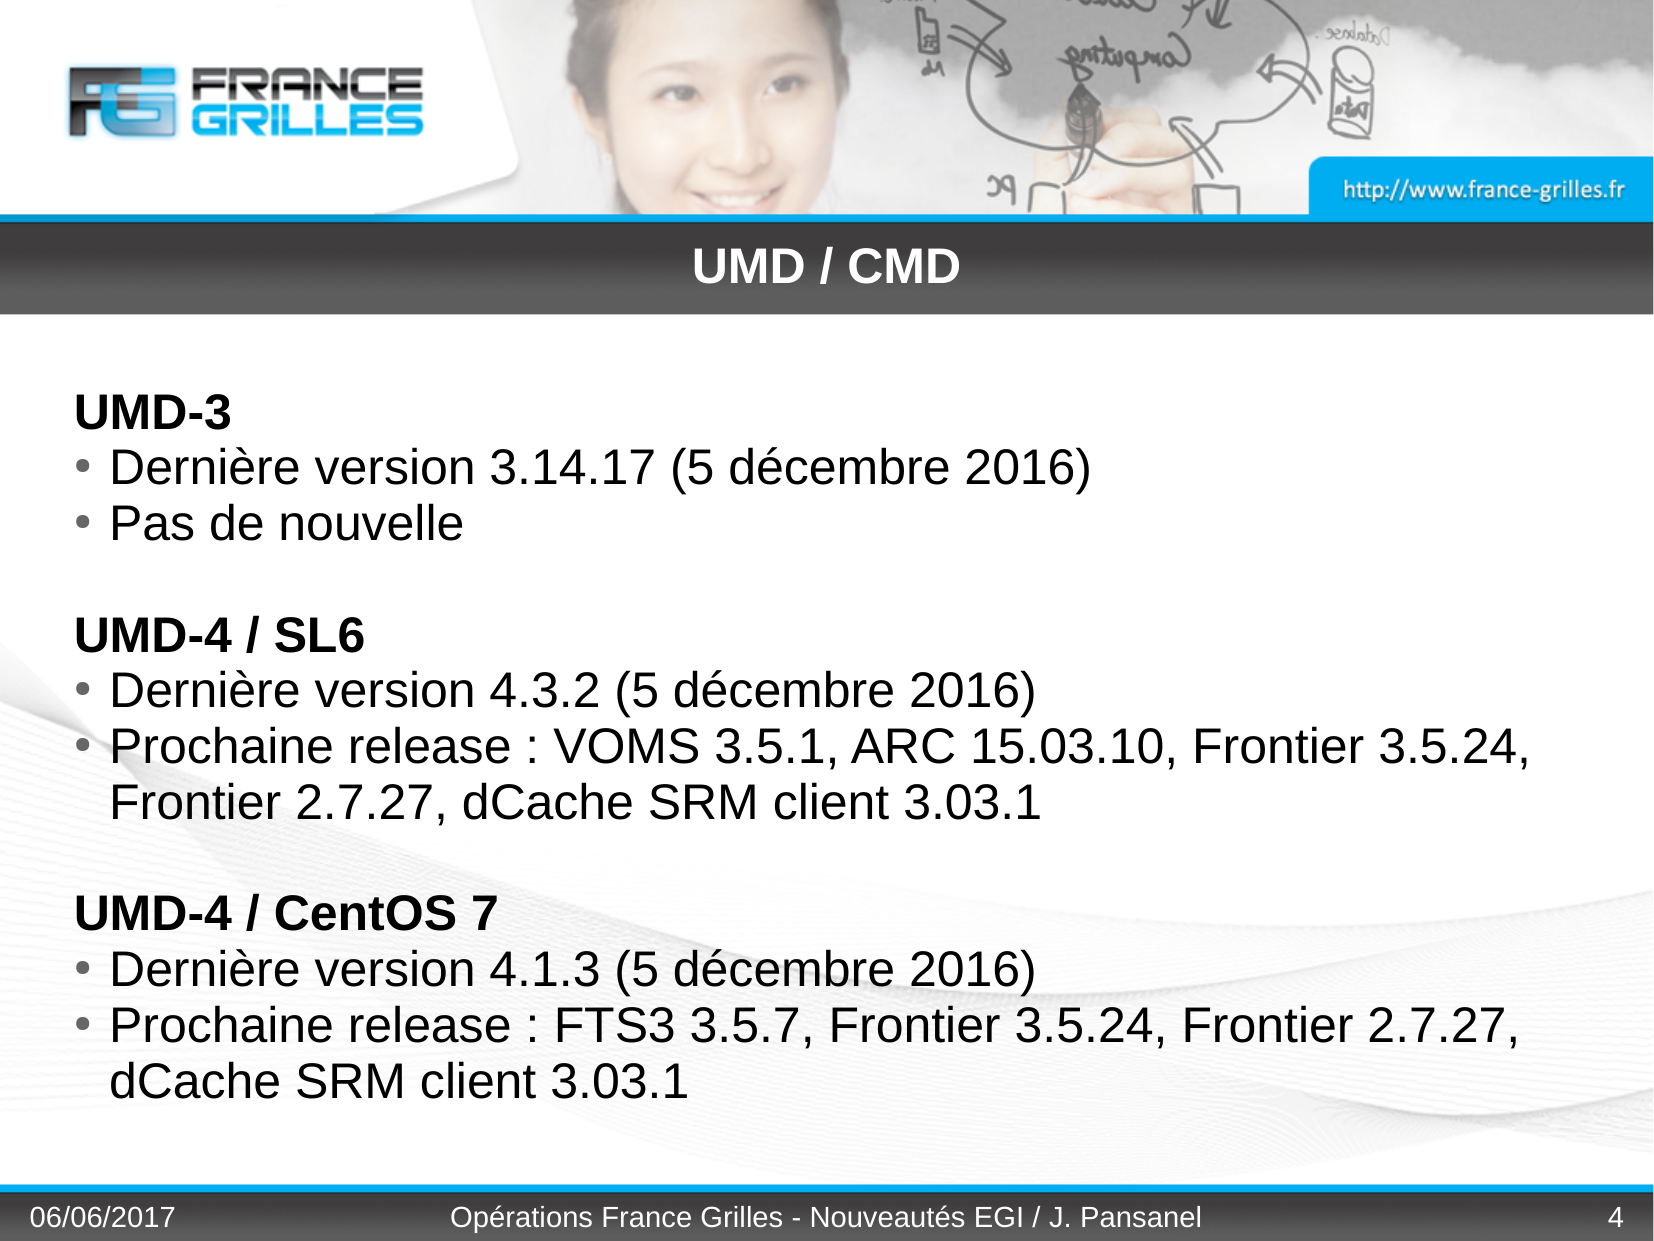

UMD / CMD
UMD-3
Dernière version 3.14.17 (5 décembre 2016)
Pas de nouvelle
UMD-4 / SL6
Dernière version 4.3.2 (5 décembre 2016)
Prochaine release : VOMS 3.5.1, ARC 15.03.10, Frontier 3.5.24, Frontier 2.7.27, dCache SRM client 3.03.1
UMD-4 / CentOS 7
Dernière version 4.1.3 (5 décembre 2016)
Prochaine release : FTS3 3.5.7, Frontier 3.5.24, Frontier 2.7.27, dCache SRM client 3.03.1
06/06/2017
4
Opérations France Grilles - Nouveautés EGI / J. Pansanel